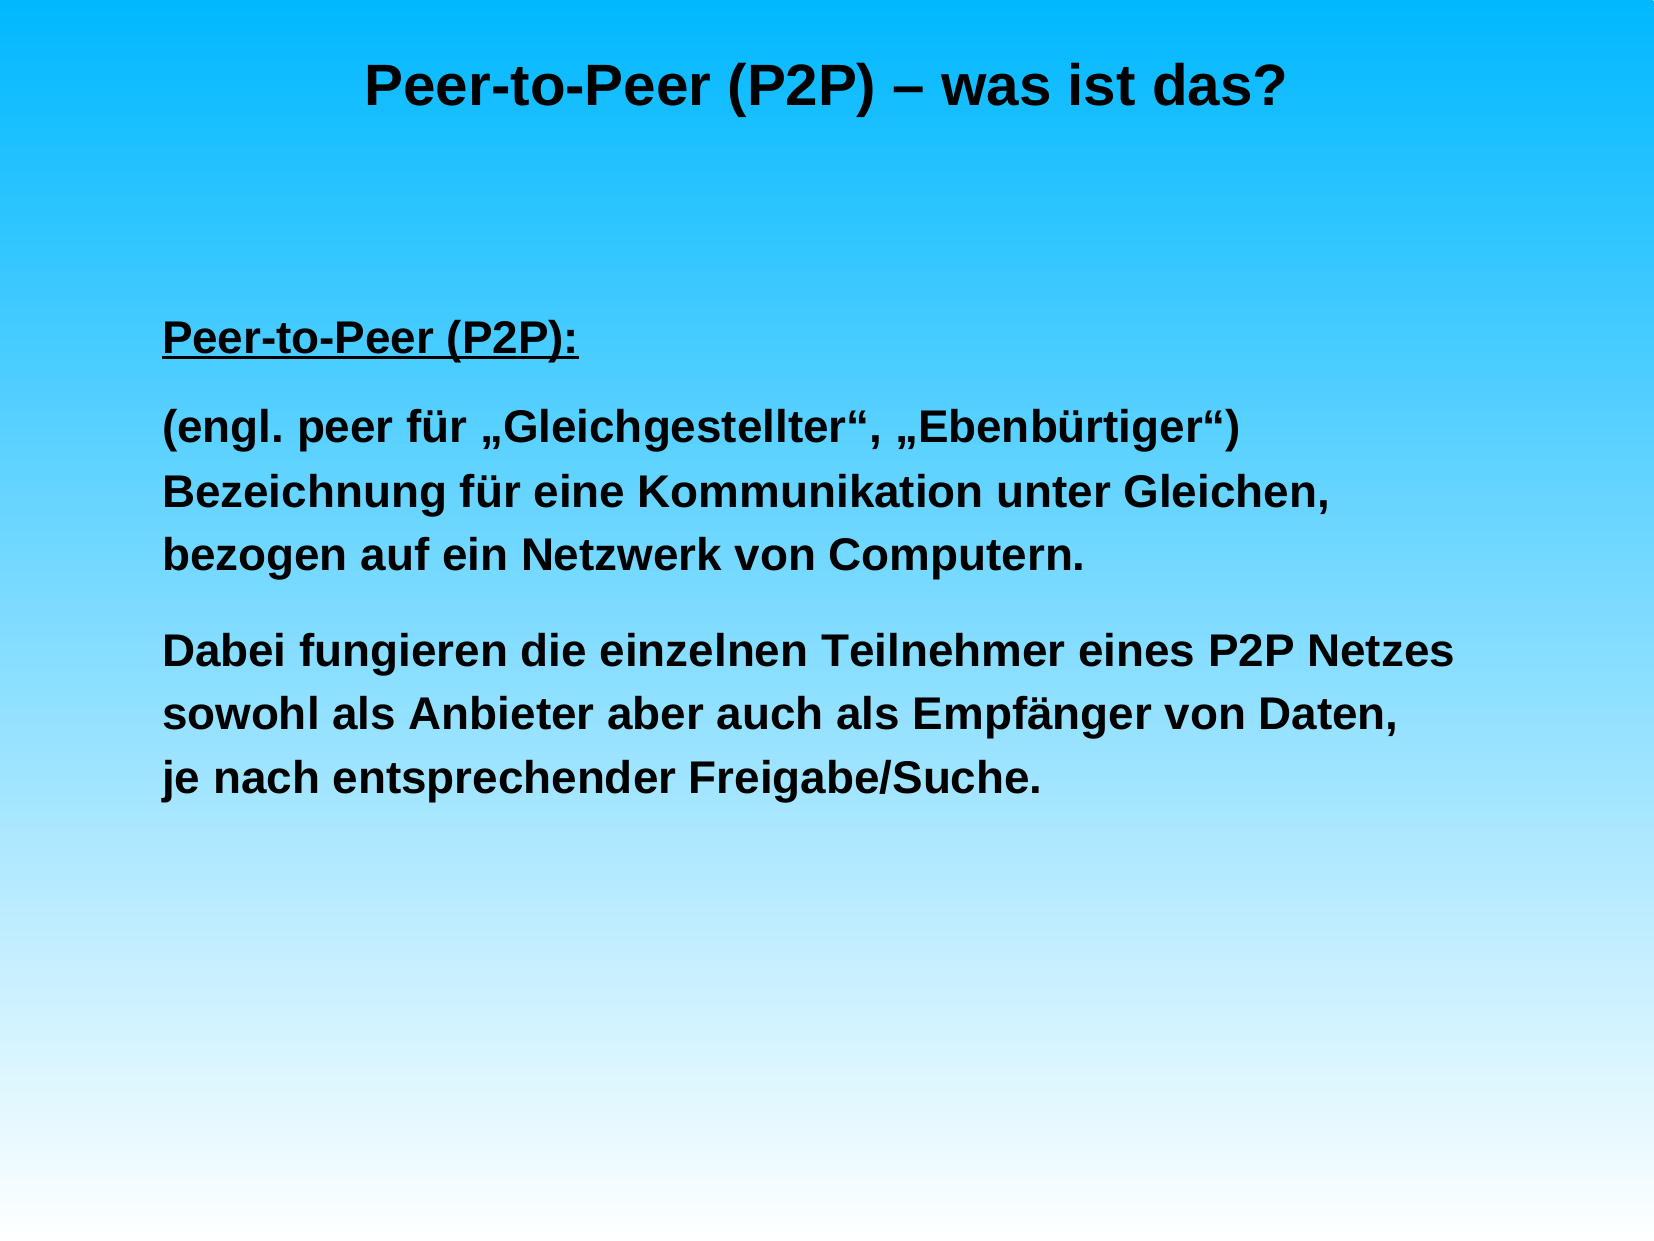

Peer-to-Peer (P2P) – was ist das?‏
Peer-to-Peer (P2P):
(engl. peer für „Gleichgestellter“, „Ebenbürtiger“)‏
Bezeichnung für eine Kommunikation unter Gleichen,
bezogen auf ein Netzwerk von Computern.
Dabei fungieren die einzelnen Teilnehmer eines P2P Netzes
sowohl als Anbieter aber auch als Empfänger von Daten,
je nach entsprechender Freigabe/Suche.